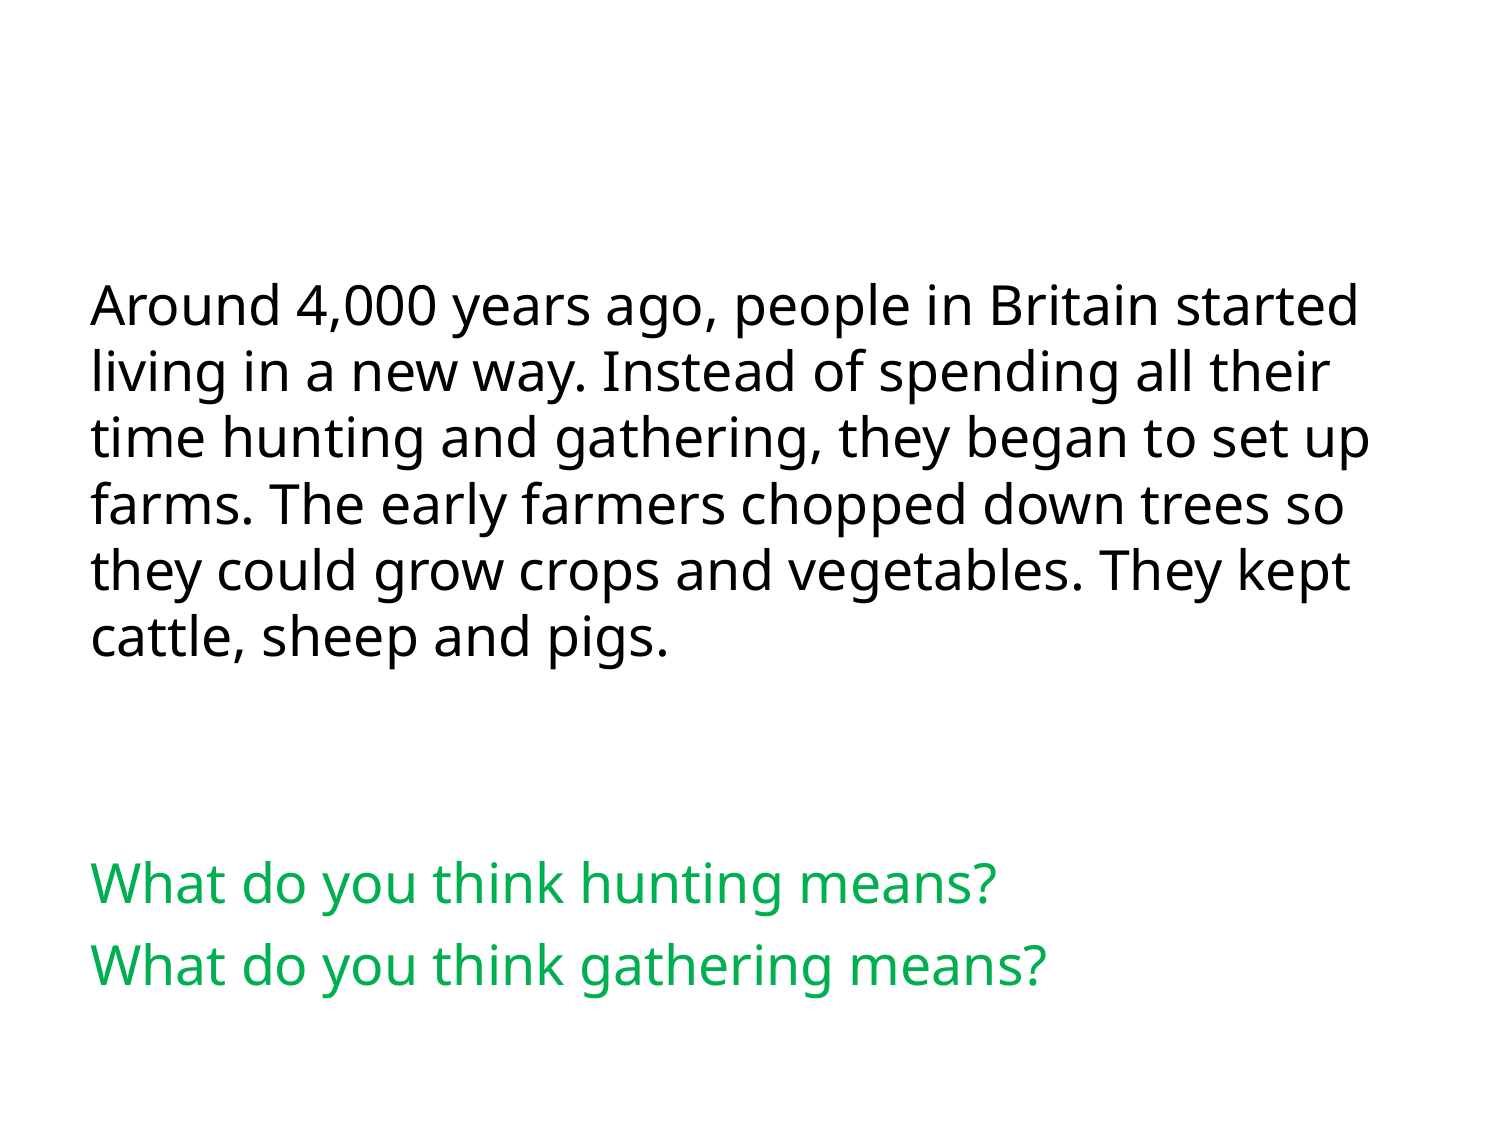

# Around 4,000 years ago, people in Britain started living in a new way. Instead of spending all their time hunting and gathering, they began to set up farms. The early farmers chopped down trees so they could grow crops and vegetables. They kept cattle, sheep and pigs.
What do you think hunting means?
What do you think gathering means?